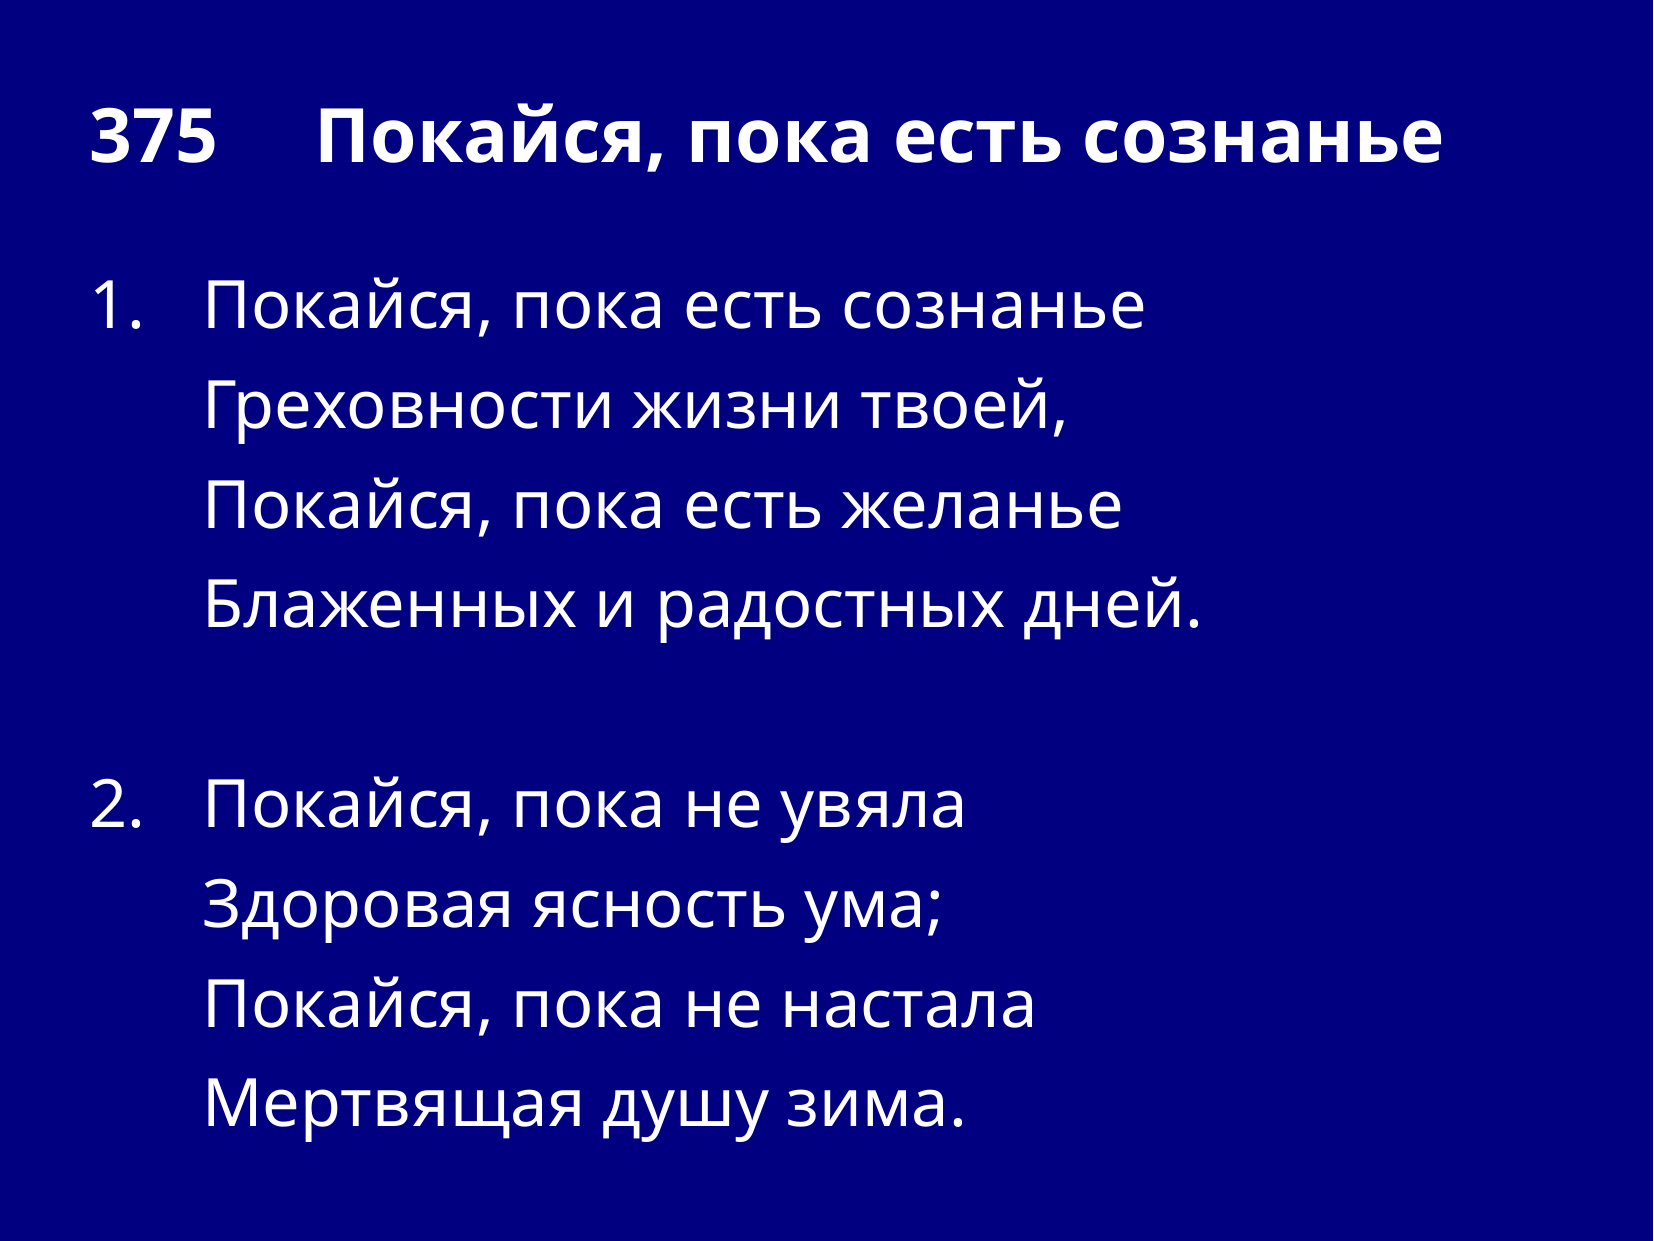

375	Покайся, пока есть сознанье
1.	Покайся, пока есть сознанье
	Греховности жизни твоей,
	Покайся, пока есть желанье
	Блаженных и радостных дней.
2.	Покайся, пока не увяла
	Здоровая ясность ума;
	Покайся, пока не настала
	Мертвящая душу зима.